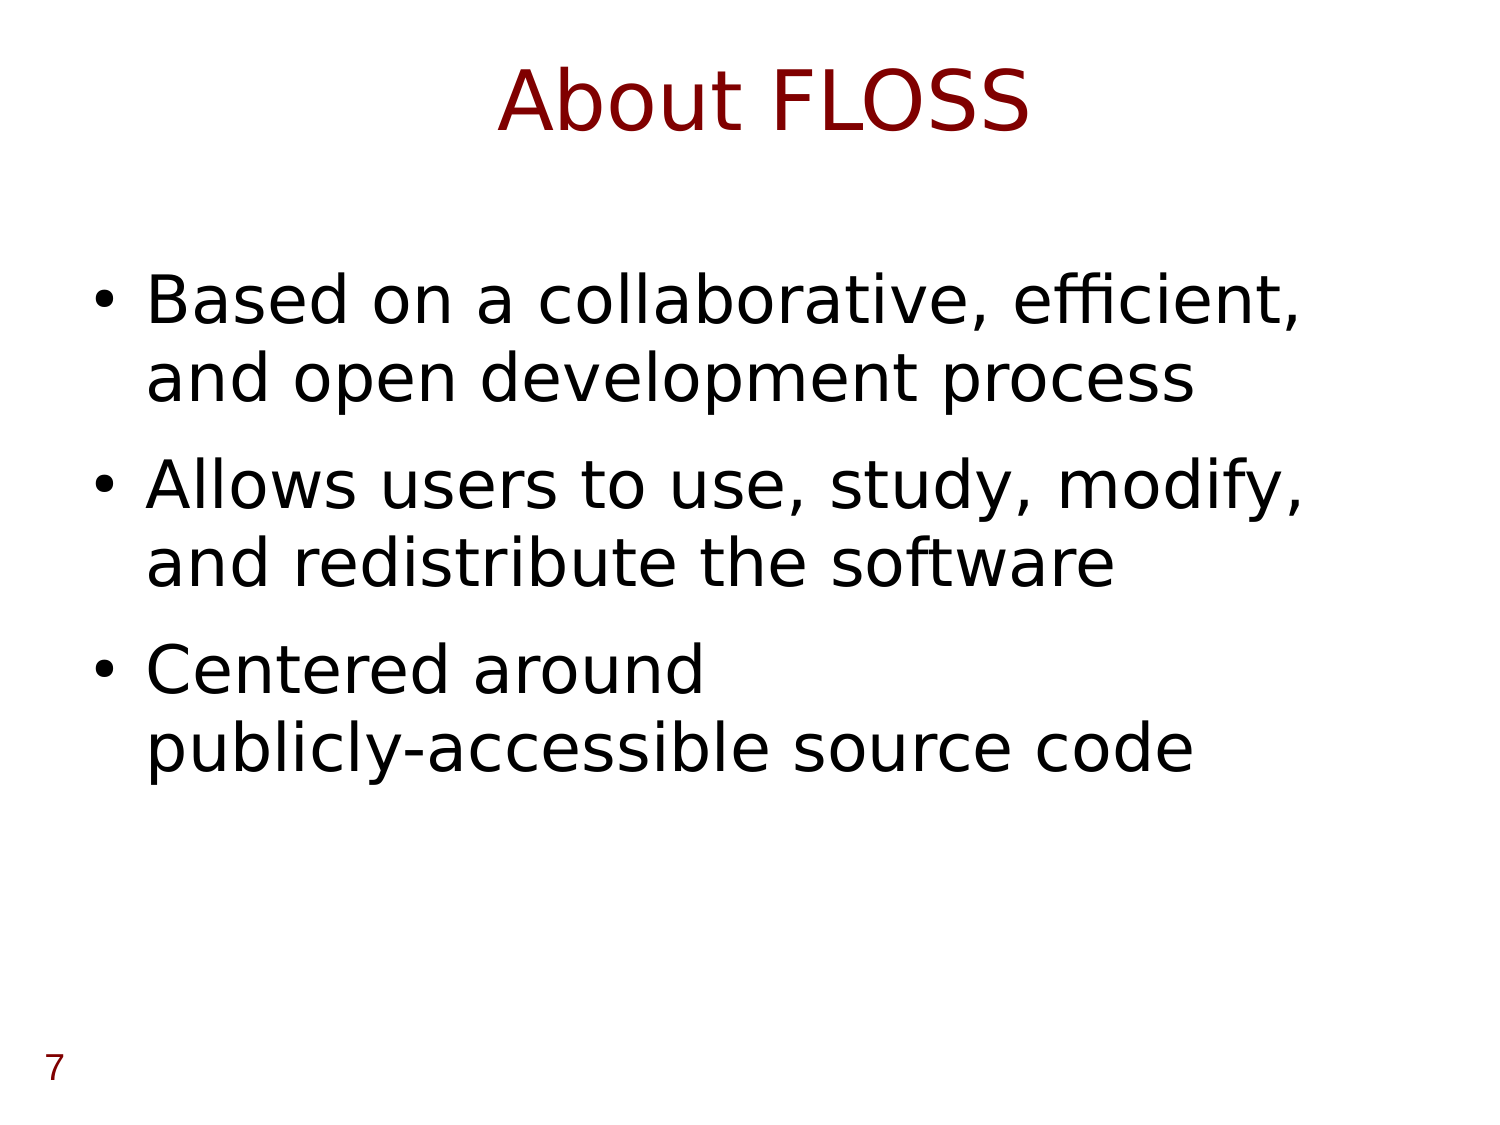

# About FLOSS
Based on a collaborative, efficient, and open development process
Allows users to use, study, modify, and redistribute the software
Centered around
publicly-accessible source code